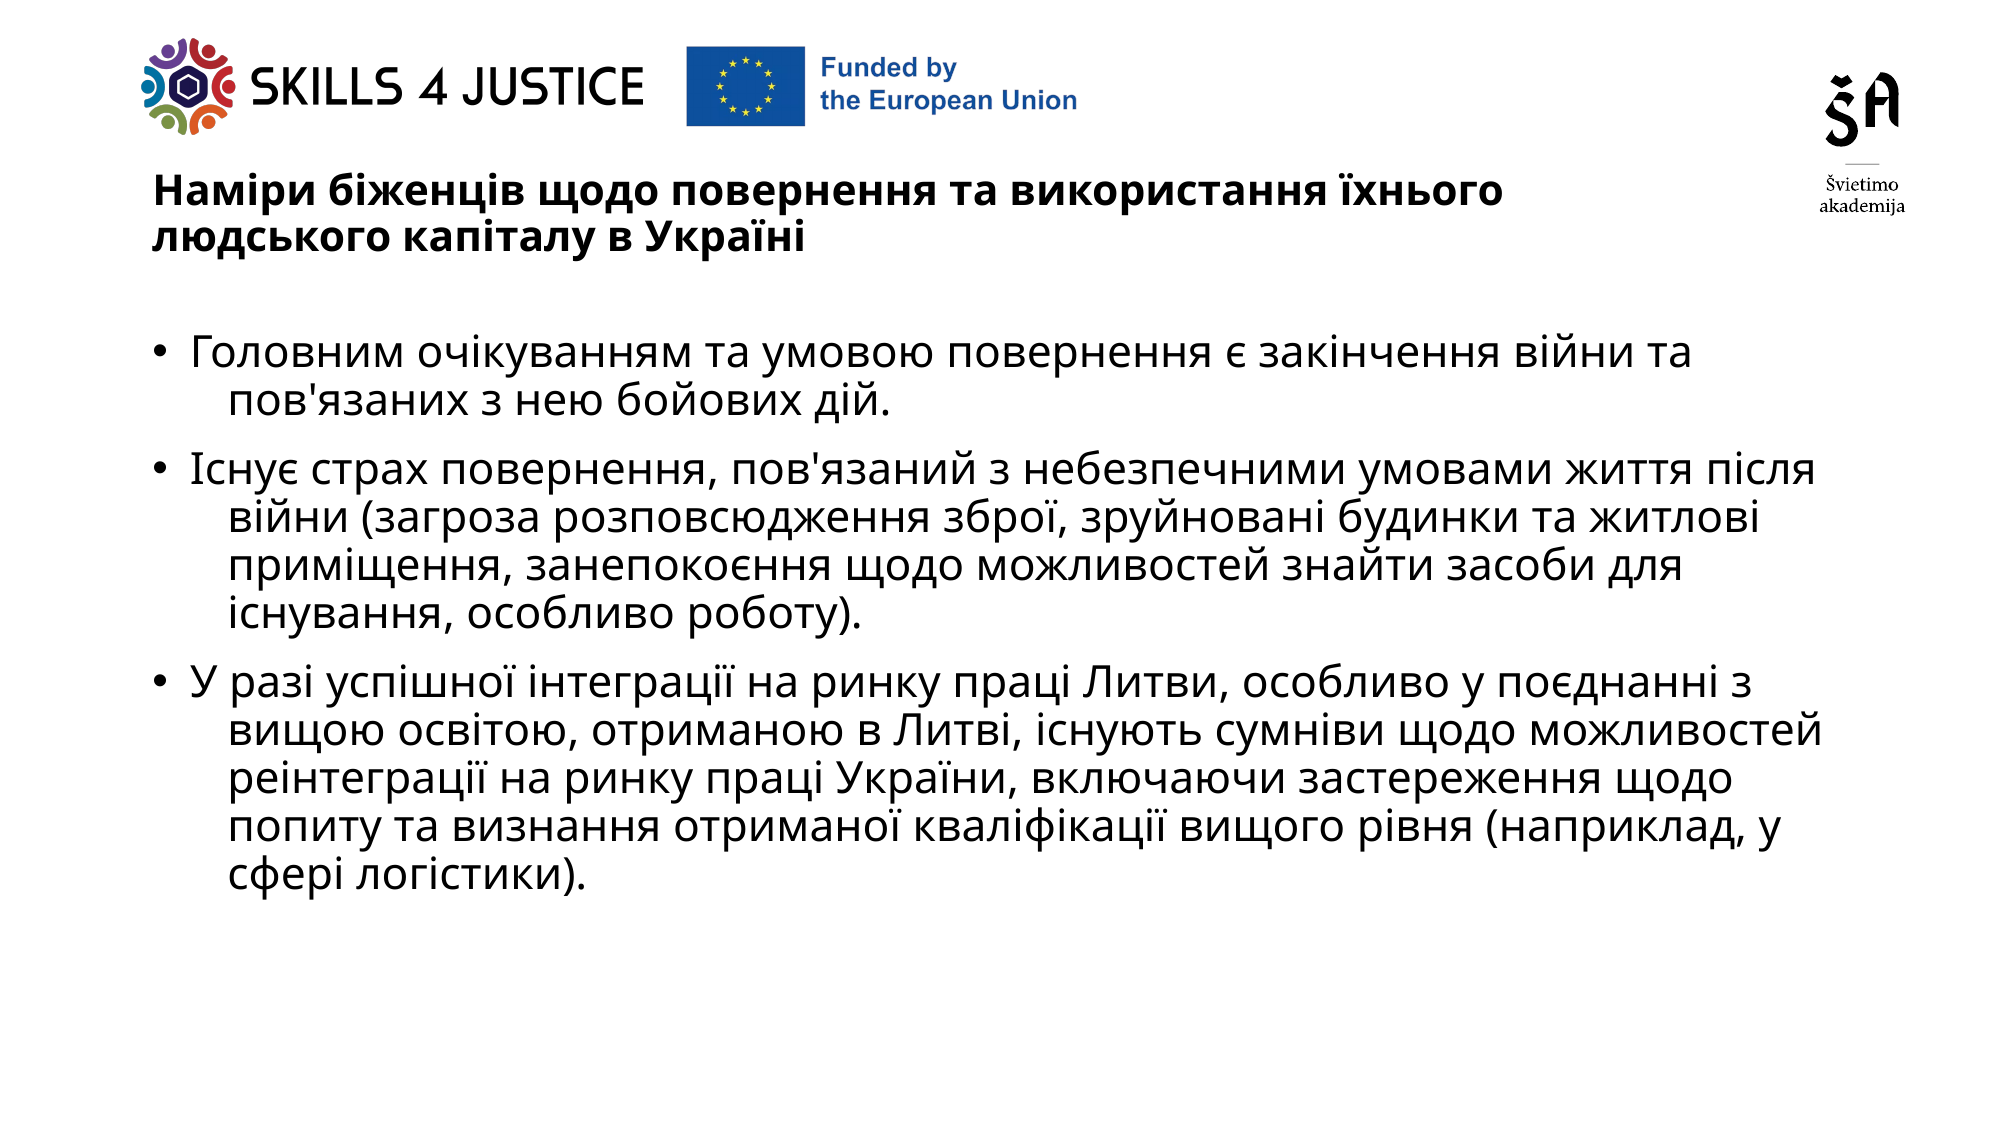

# Наміри біженців щодо повернення та використання їхнього людського капіталу в Україні
Головним очікуванням та умовою повернення є закінчення війни та пов'язаних з нею бойових дій.
Існує страх повернення, пов'язаний з небезпечними умовами життя після війни (загроза розповсюдження зброї, зруйновані будинки та житлові приміщення, занепокоєння щодо можливостей знайти засоби для існування, особливо роботу).
У разі успішної інтеграції на ринку праці Литви, особливо у поєднанні з вищою освітою, отриманою в Литві, існують сумніви щодо можливостей реінтеграції на ринку праці України, включаючи застереження щодо попиту та визнання отриманої кваліфікації вищого рівня (наприклад, у сфері логістики).